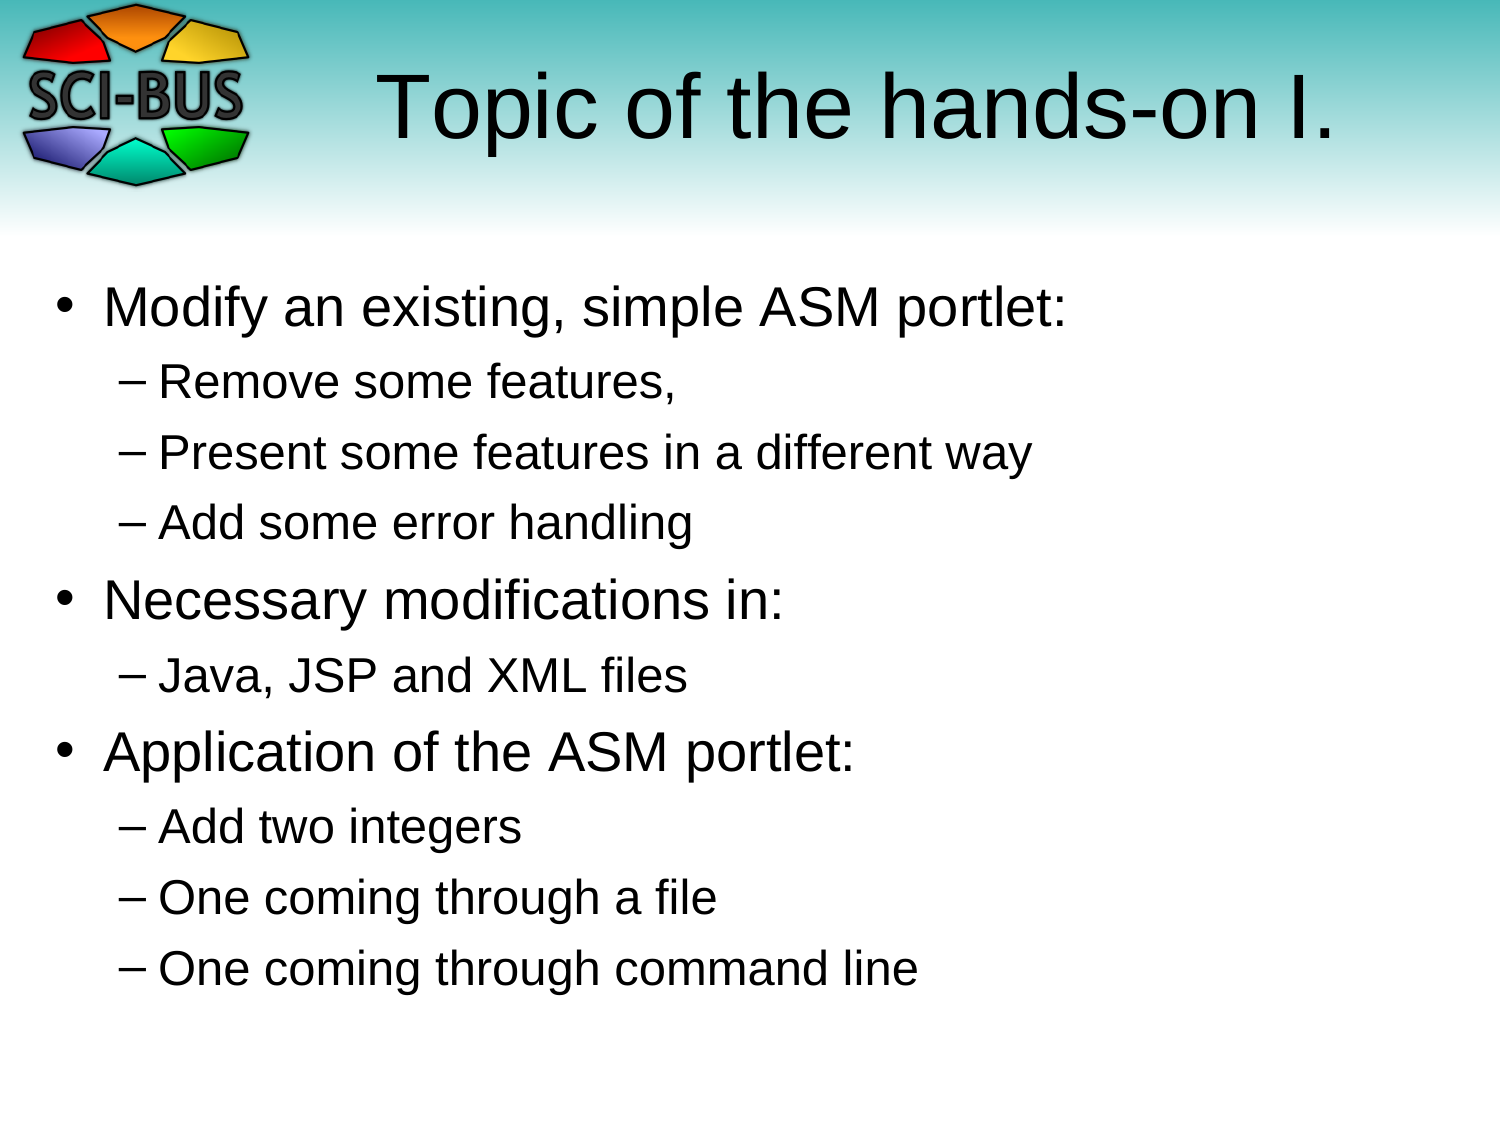

# Topic of the hands-on I.
Modify an existing, simple ASM portlet:
Remove some features,
Present some features in a different way
Add some error handling
Necessary modifications in:
Java, JSP and XML files
Application of the ASM portlet:
Add two integers
One coming through a file
One coming through command line